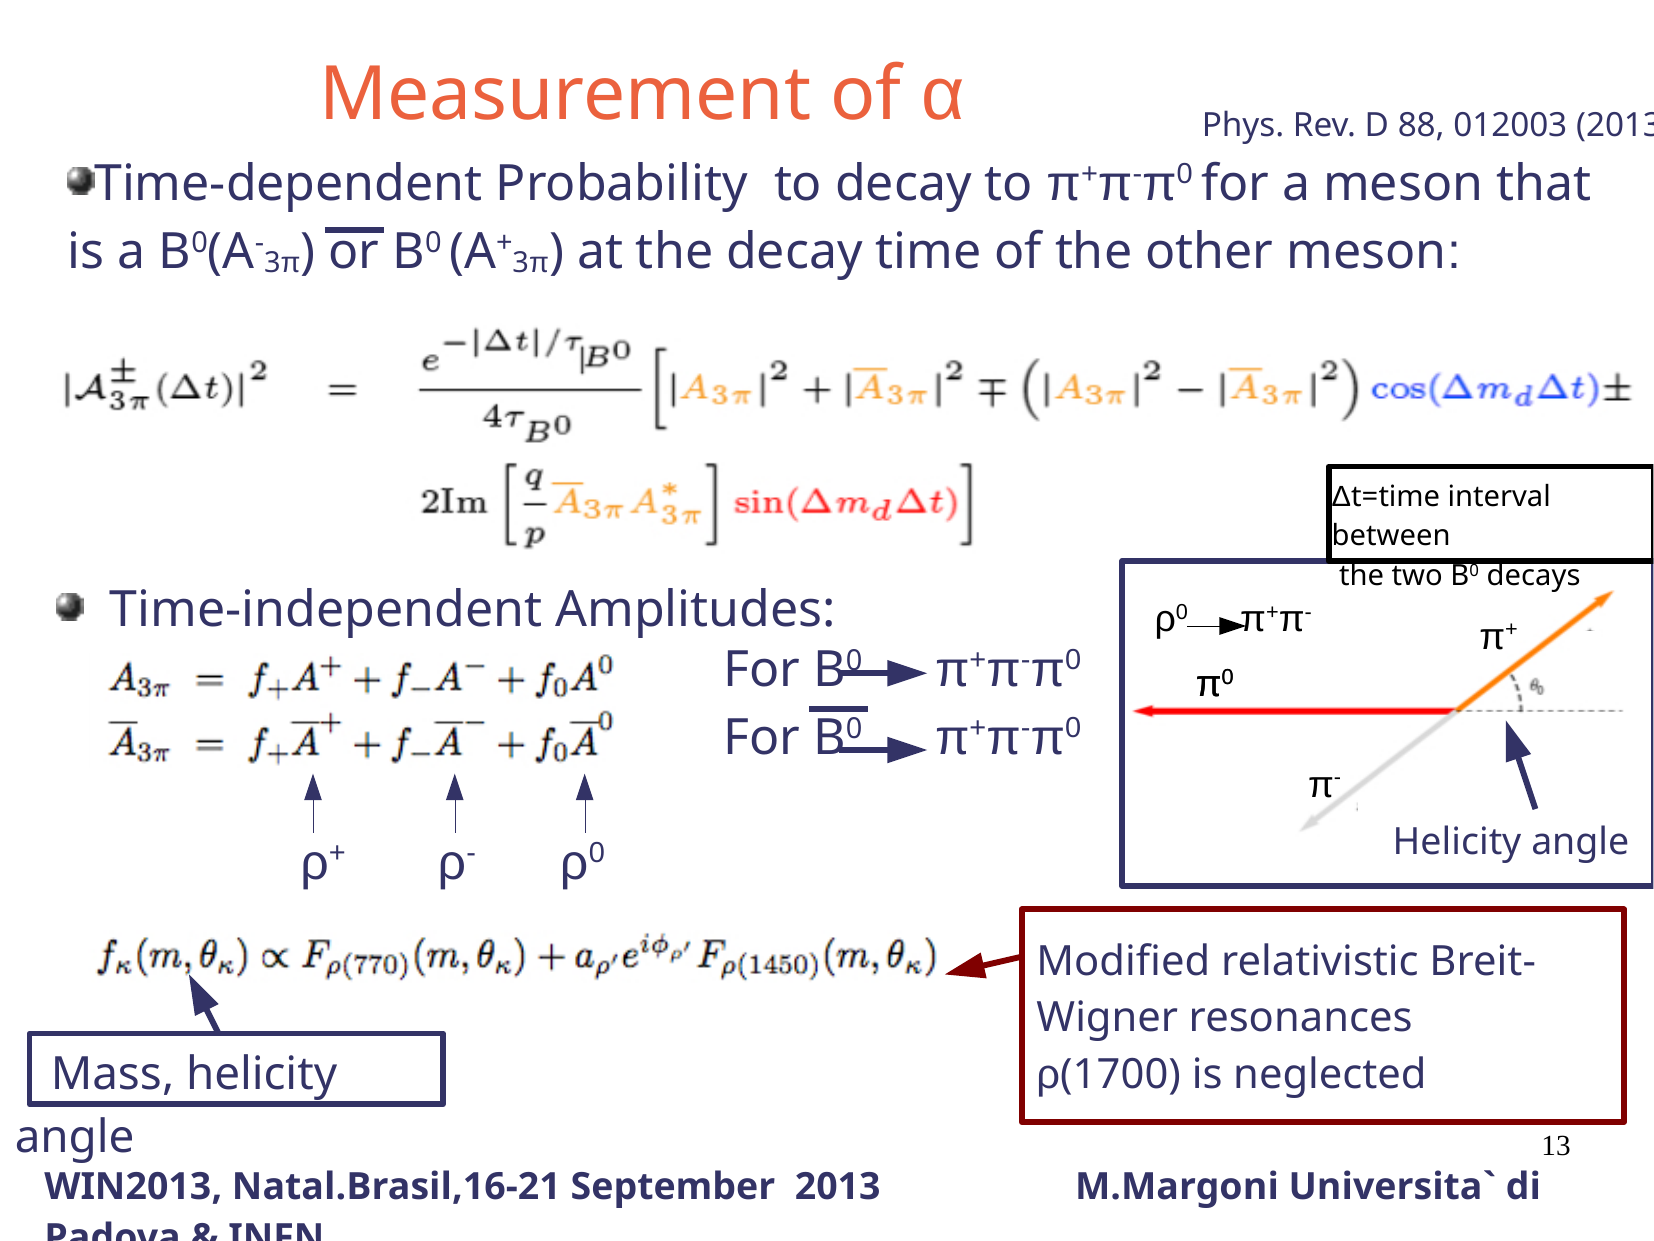

Measurement of α
Time-dependent Probability to decay to π+π-π0 for a meson that is a B0(A-3π) or B0 (A+3π) at the decay time of the other meson:
Phys. Rev. D 88, 012003 (2013)
Δt=time interval between
 the two B0 decays
# Time-independent Amplitudes:
ρ0 π+π-
π+
For B0 π+π-π0
For B0 π+π-π0
π0
π0
π-
 Helicity angle
 ρ+ ρ- ρ0
Modified relativistic Breit-Wigner resonances
ρ(1700) is neglected
 Mass, helicity angle
13
WIN2013, Natal.Brasil,16-21 September 2013 M.Margoni Universita` di Padova & INFN